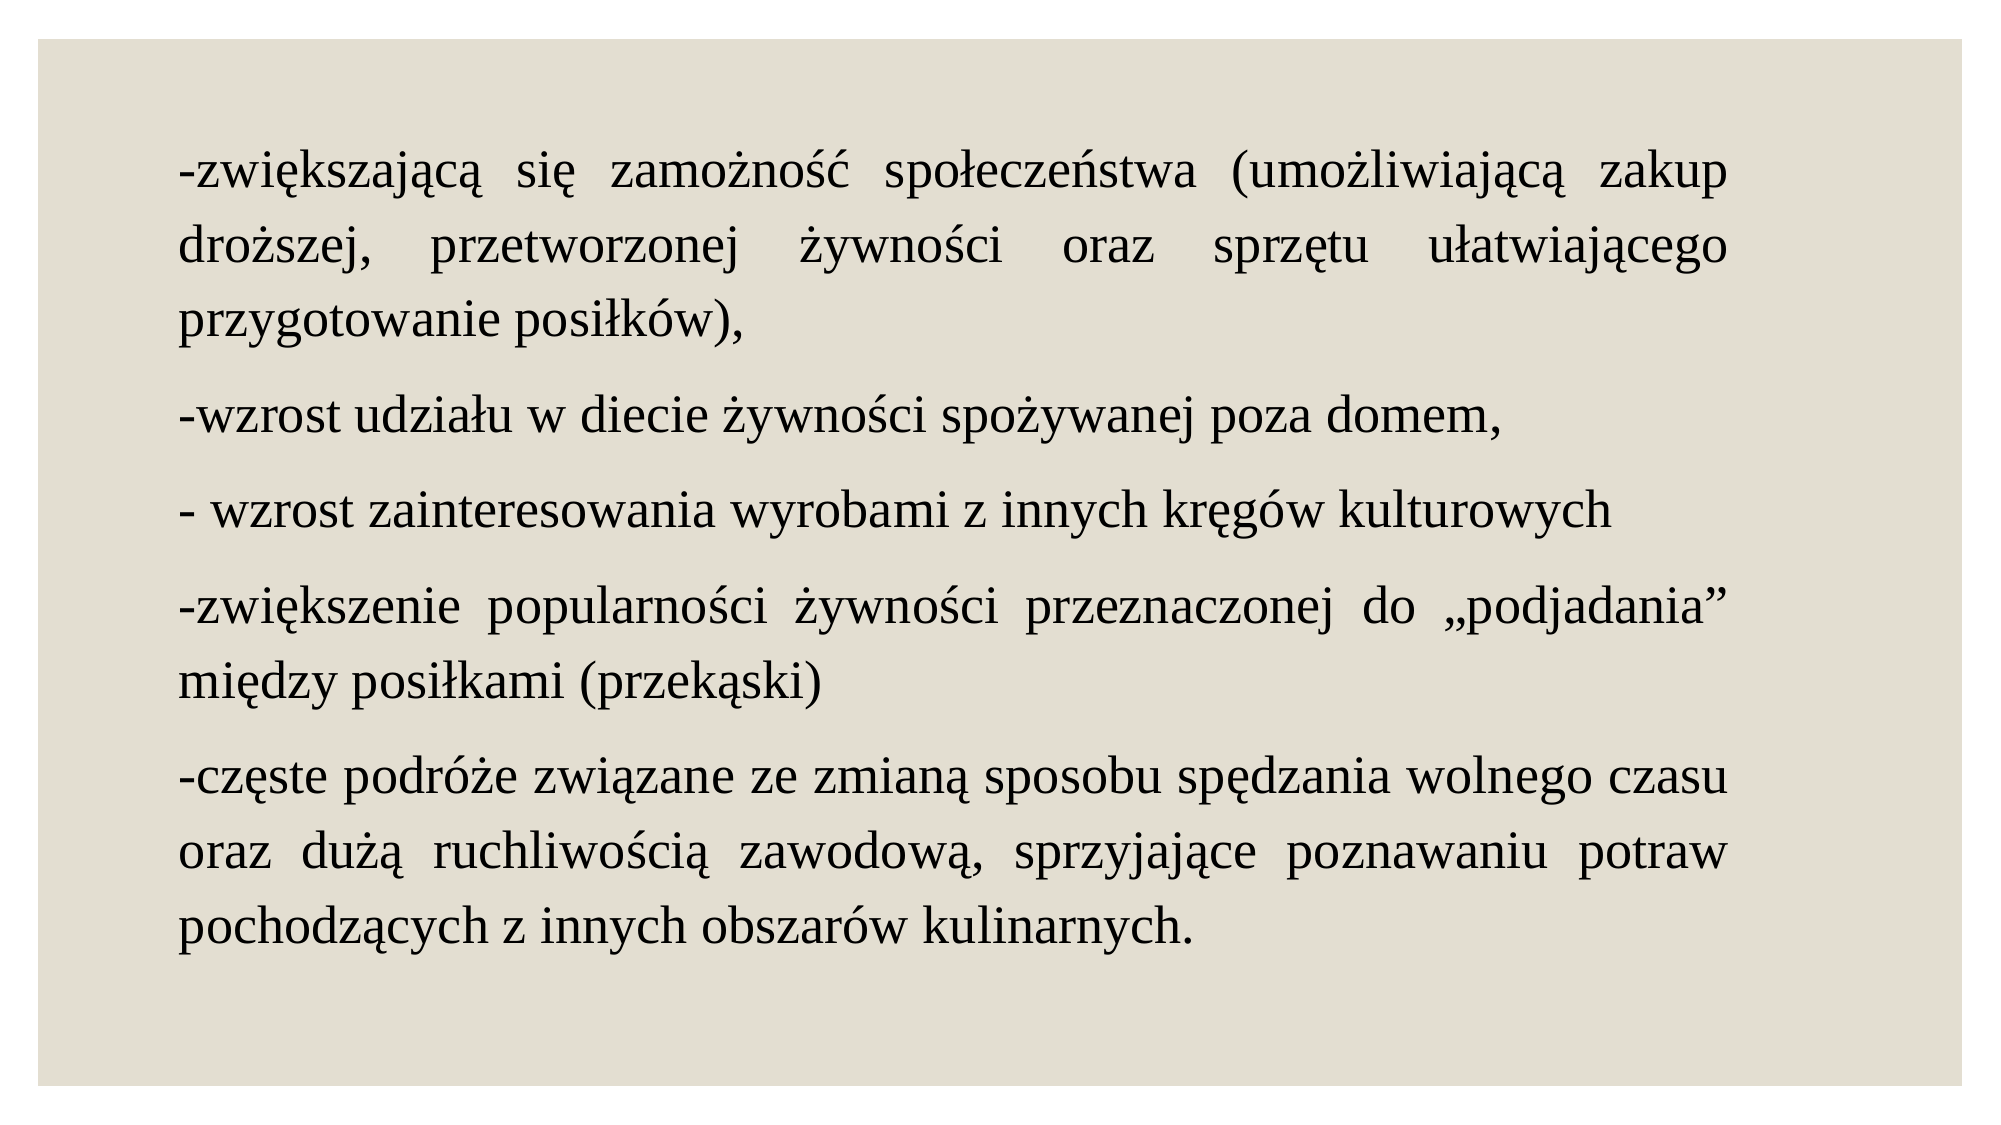

-zwiększającą się zamożność społeczeństwa (umożliwiającą zakup droższej, przetworzonej żywności oraz sprzętu ułatwiającego przygotowanie posiłków),
-wzrost udziału w diecie żywności spożywanej poza domem,
- wzrost zainteresowania wyrobami z innych kręgów kulturowych
-zwiększenie popularności żywności przeznaczonej do „podjadania” między posiłkami (przekąski)
-częste podróże związane ze zmianą sposobu spędzania wolnego czasu oraz dużą ruchliwością zawodową, sprzyjające poznawaniu potraw pochodzących z innych obszarów kulinarnych.